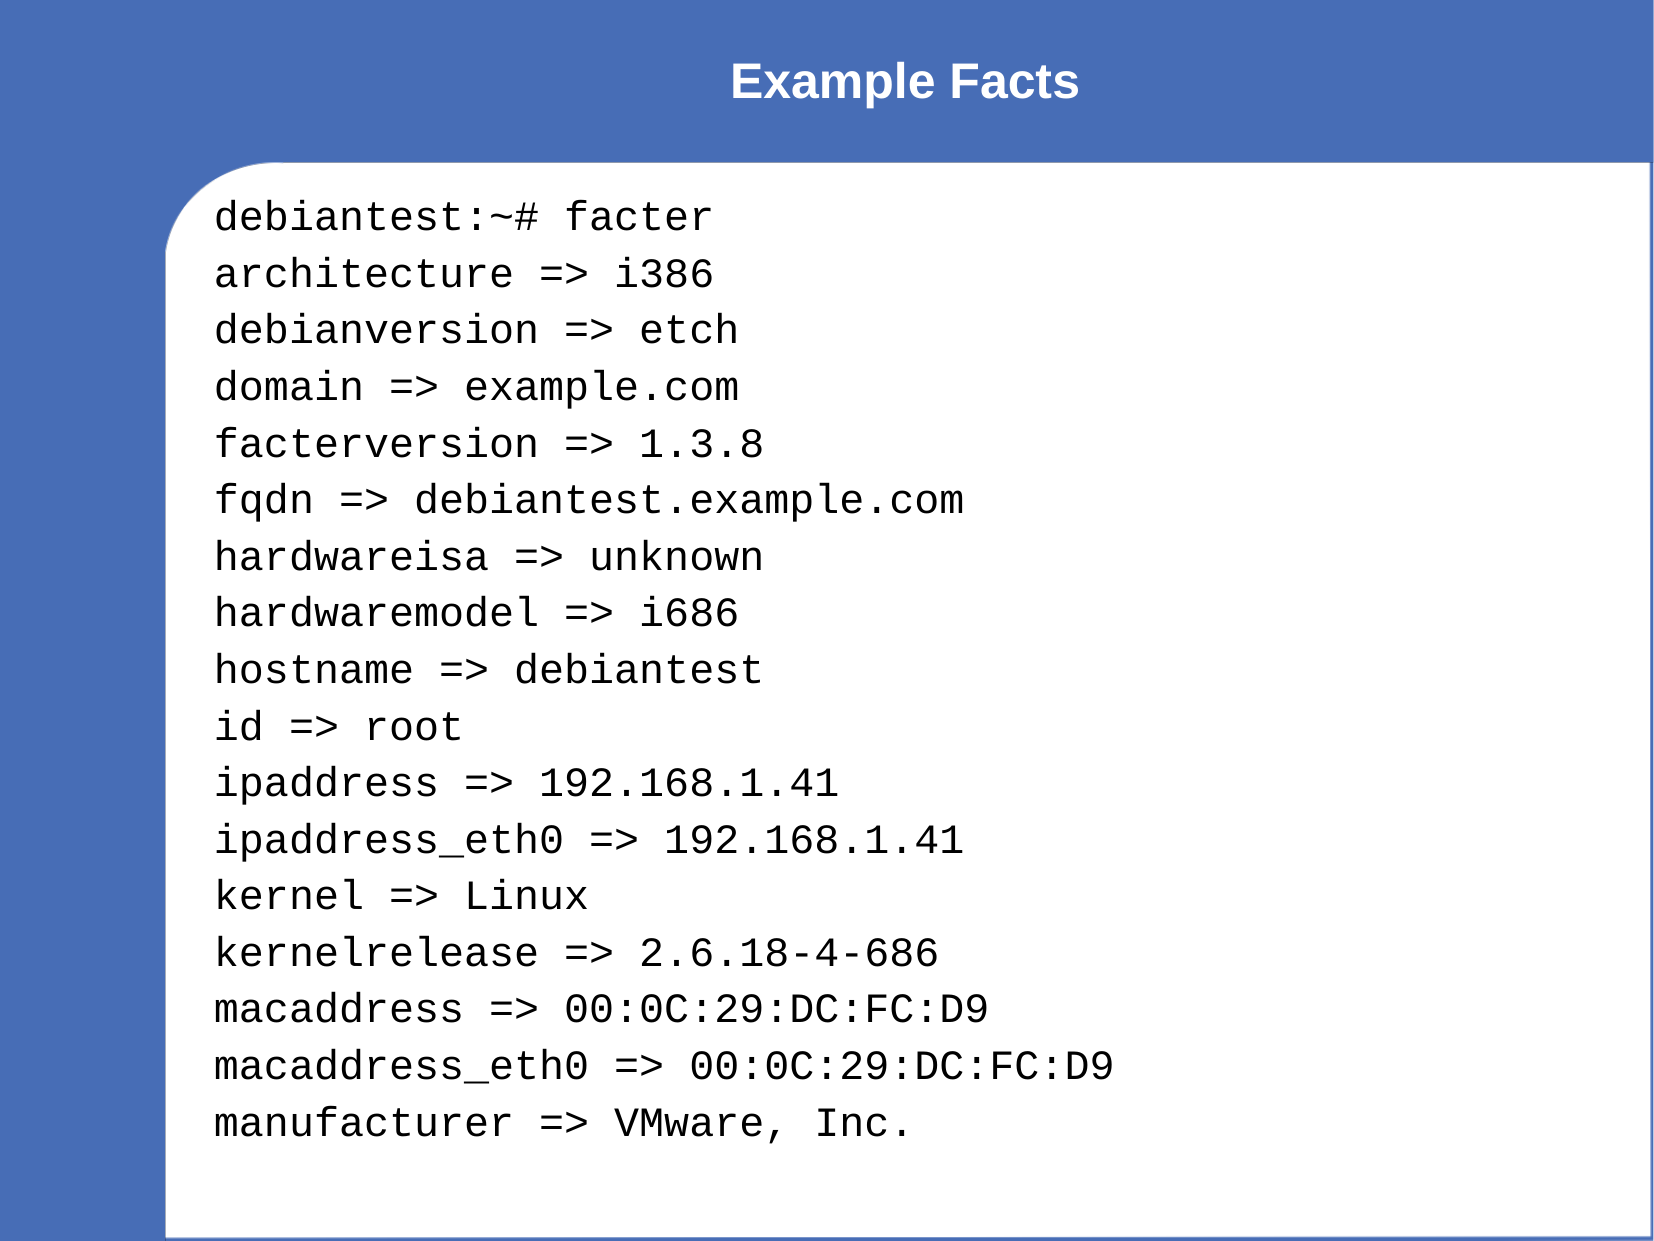

# Example Facts
debiantest:~# facter
architecture => i386
debianversion => etch
domain => example.com
facterversion => 1.3.8
fqdn => debiantest.example.com
hardwareisa => unknown
hardwaremodel => i686
hostname => debiantest
id => root
ipaddress => 192.168.1.41
ipaddress_eth0 => 192.168.1.41
kernel => Linux
kernelrelease => 2.6.18-4-686
macaddress => 00:0C:29:DC:FC:D9
macaddress_eth0 => 00:0C:29:DC:FC:D9
manufacturer => VMware, Inc.